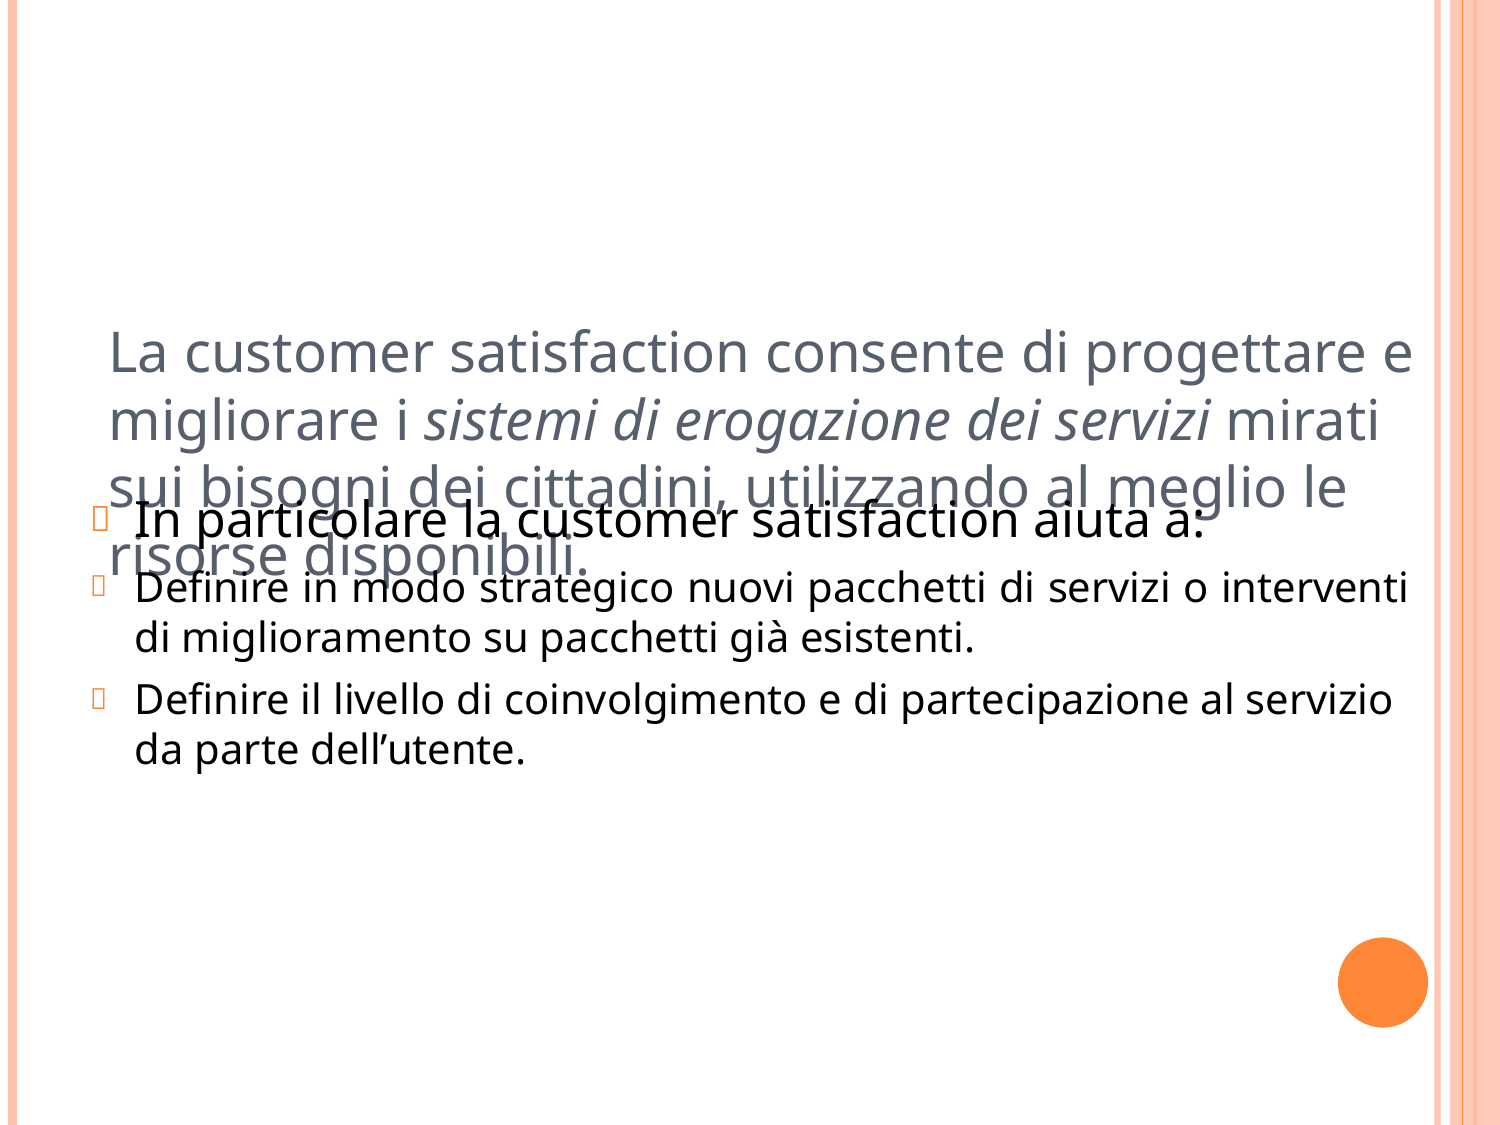

# La customer satisfaction consente di progettare e migliorare i sistemi di erogazione dei servizi mirati sui bisogni dei cittadini, utilizzando al meglio le risorse disponibili.
In particolare la customer satisfaction aiuta a:
Definire in modo strategico nuovi pacchetti di servizi o interventi di miglioramento su pacchetti già esistenti.
Definire il livello di coinvolgimento e di partecipazione al servizio da parte dell’utente.